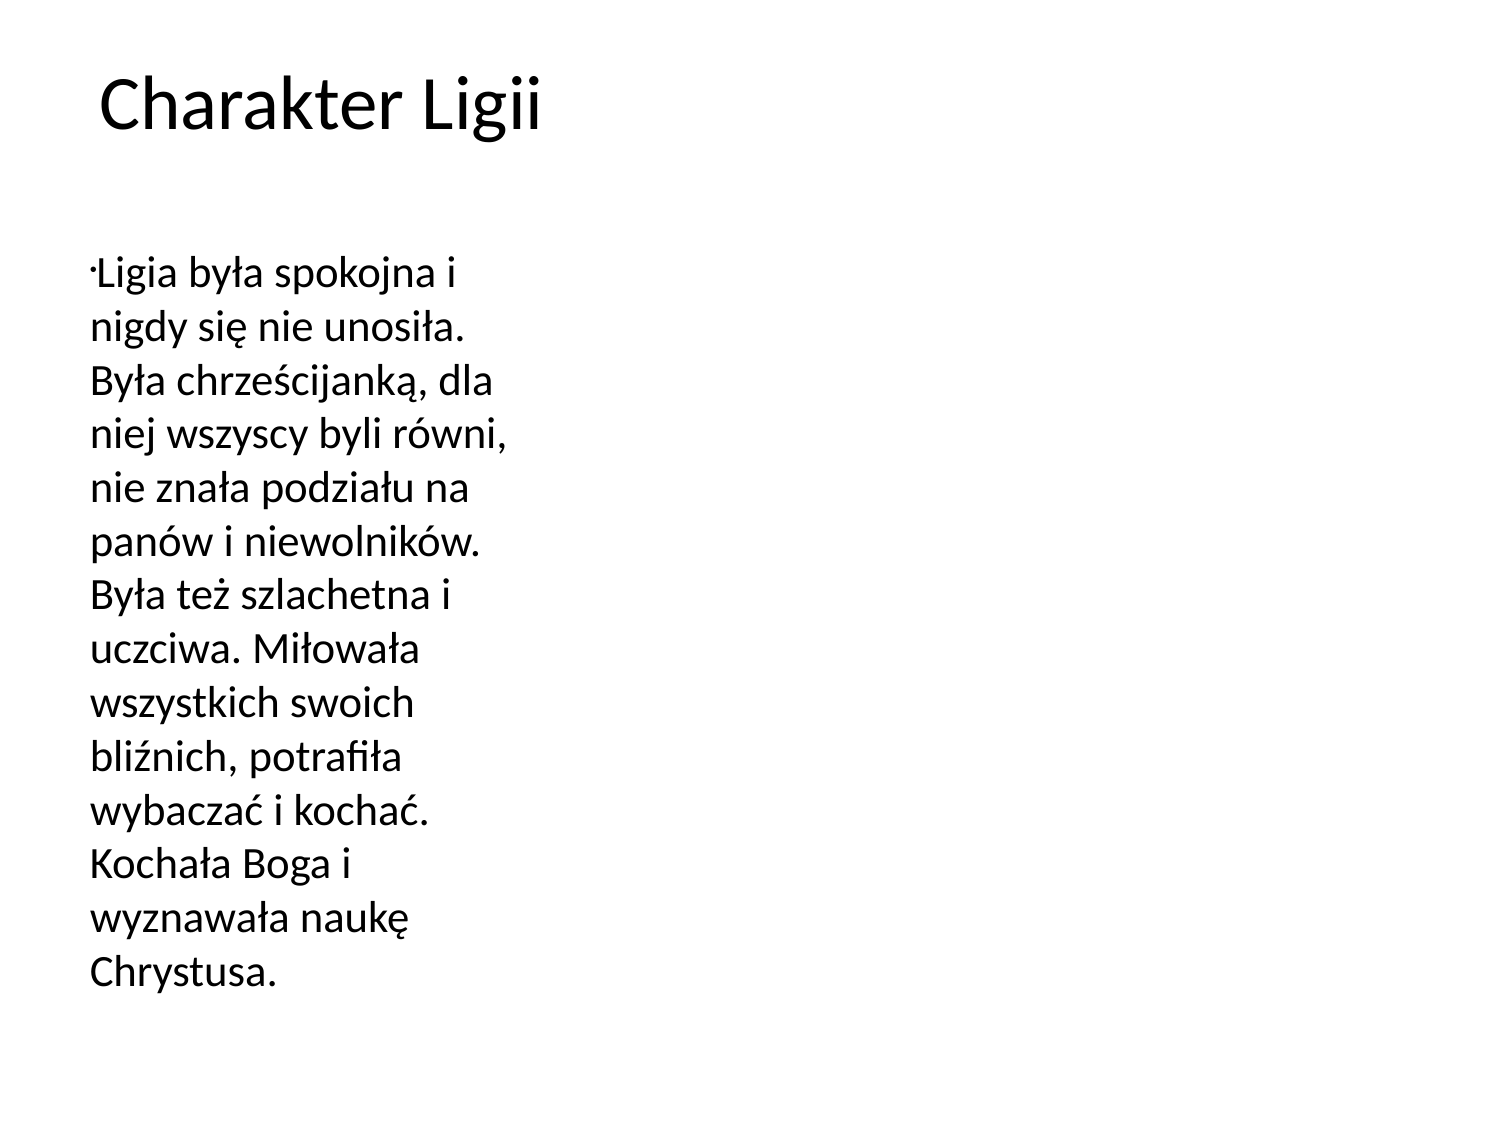

# Charakter Ligii
Ligia była spokojna i nigdy się nie unosiła. Była chrześcijanką, dla niej wszyscy byli równi, nie znała podziału na panów i niewolników. Była też szlachetna i uczciwa. Miłowała wszystkich swoich bliźnich, potrafiła wybaczać i kochać. Kochała Boga i wyznawała naukę Chrystusa.